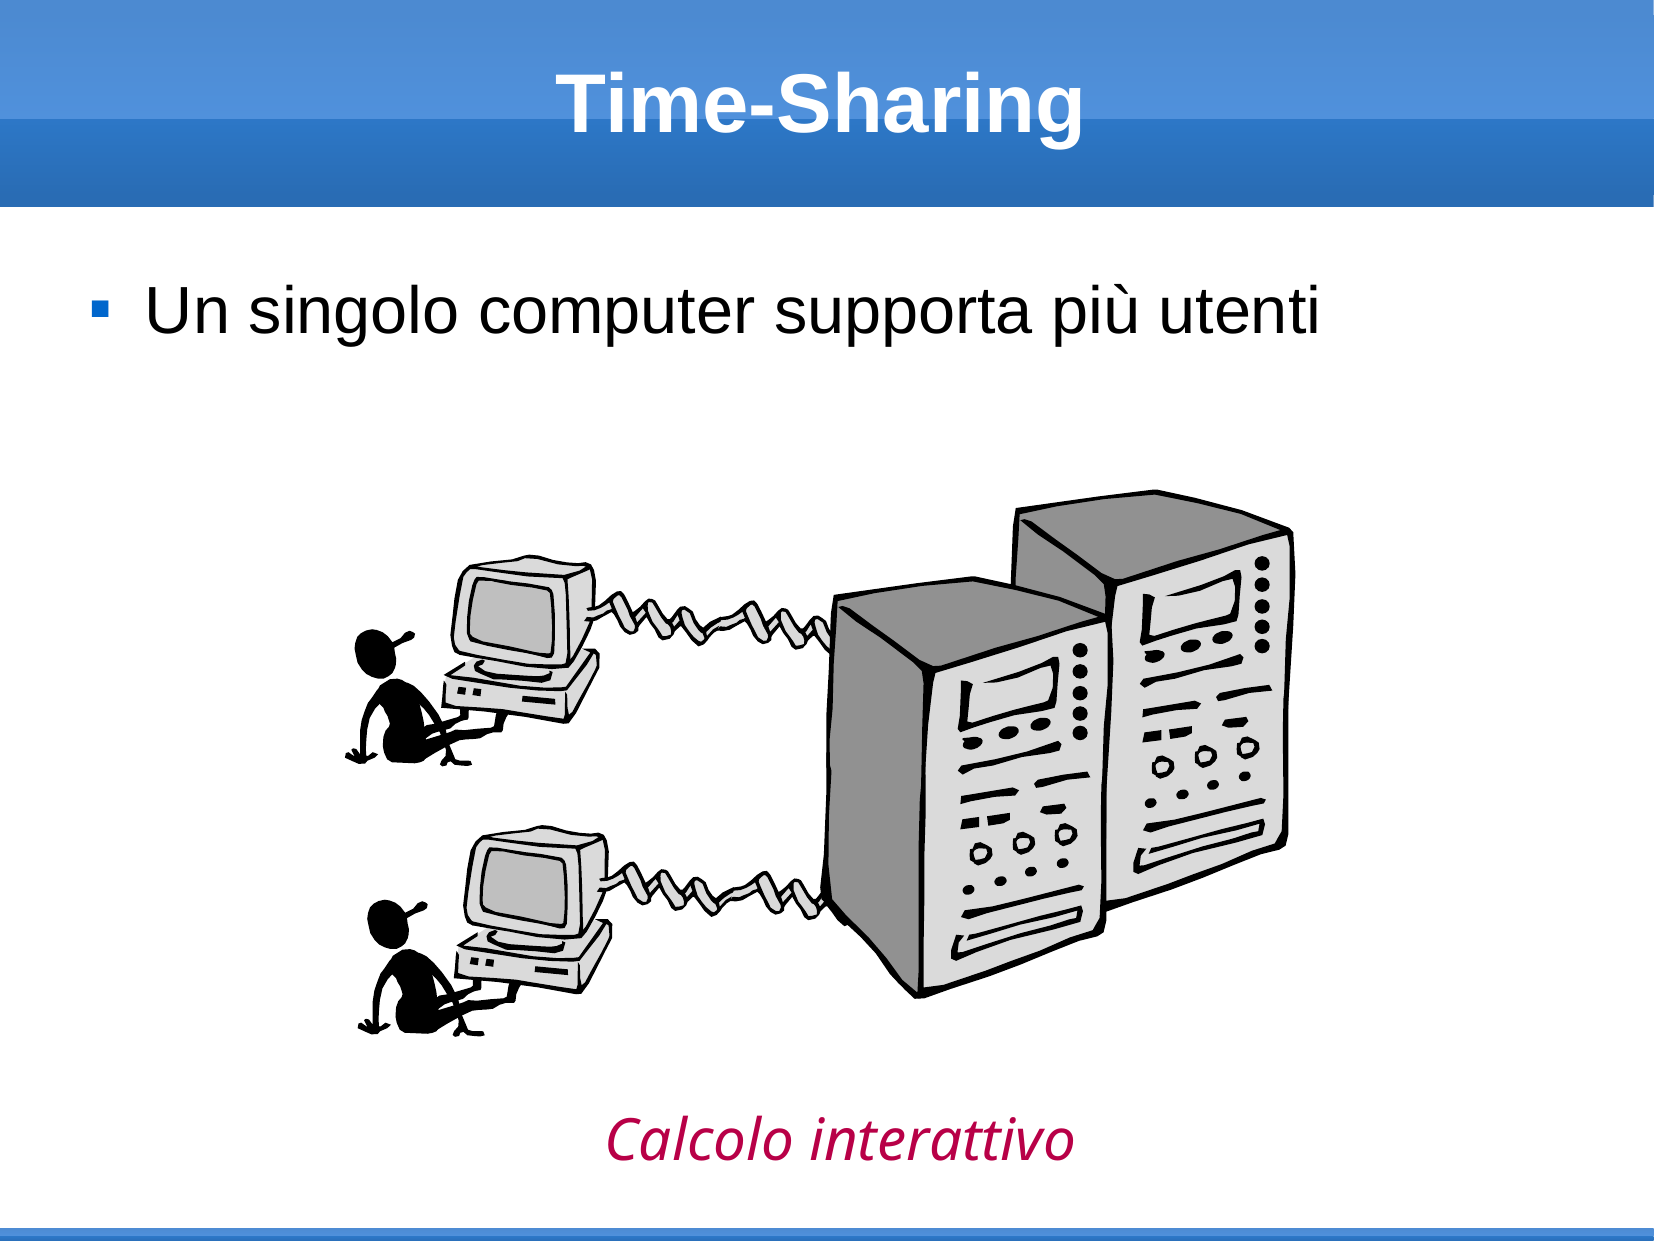

# Time-Sharing
Un singolo computer supporta più utenti
Calcolo interattivo